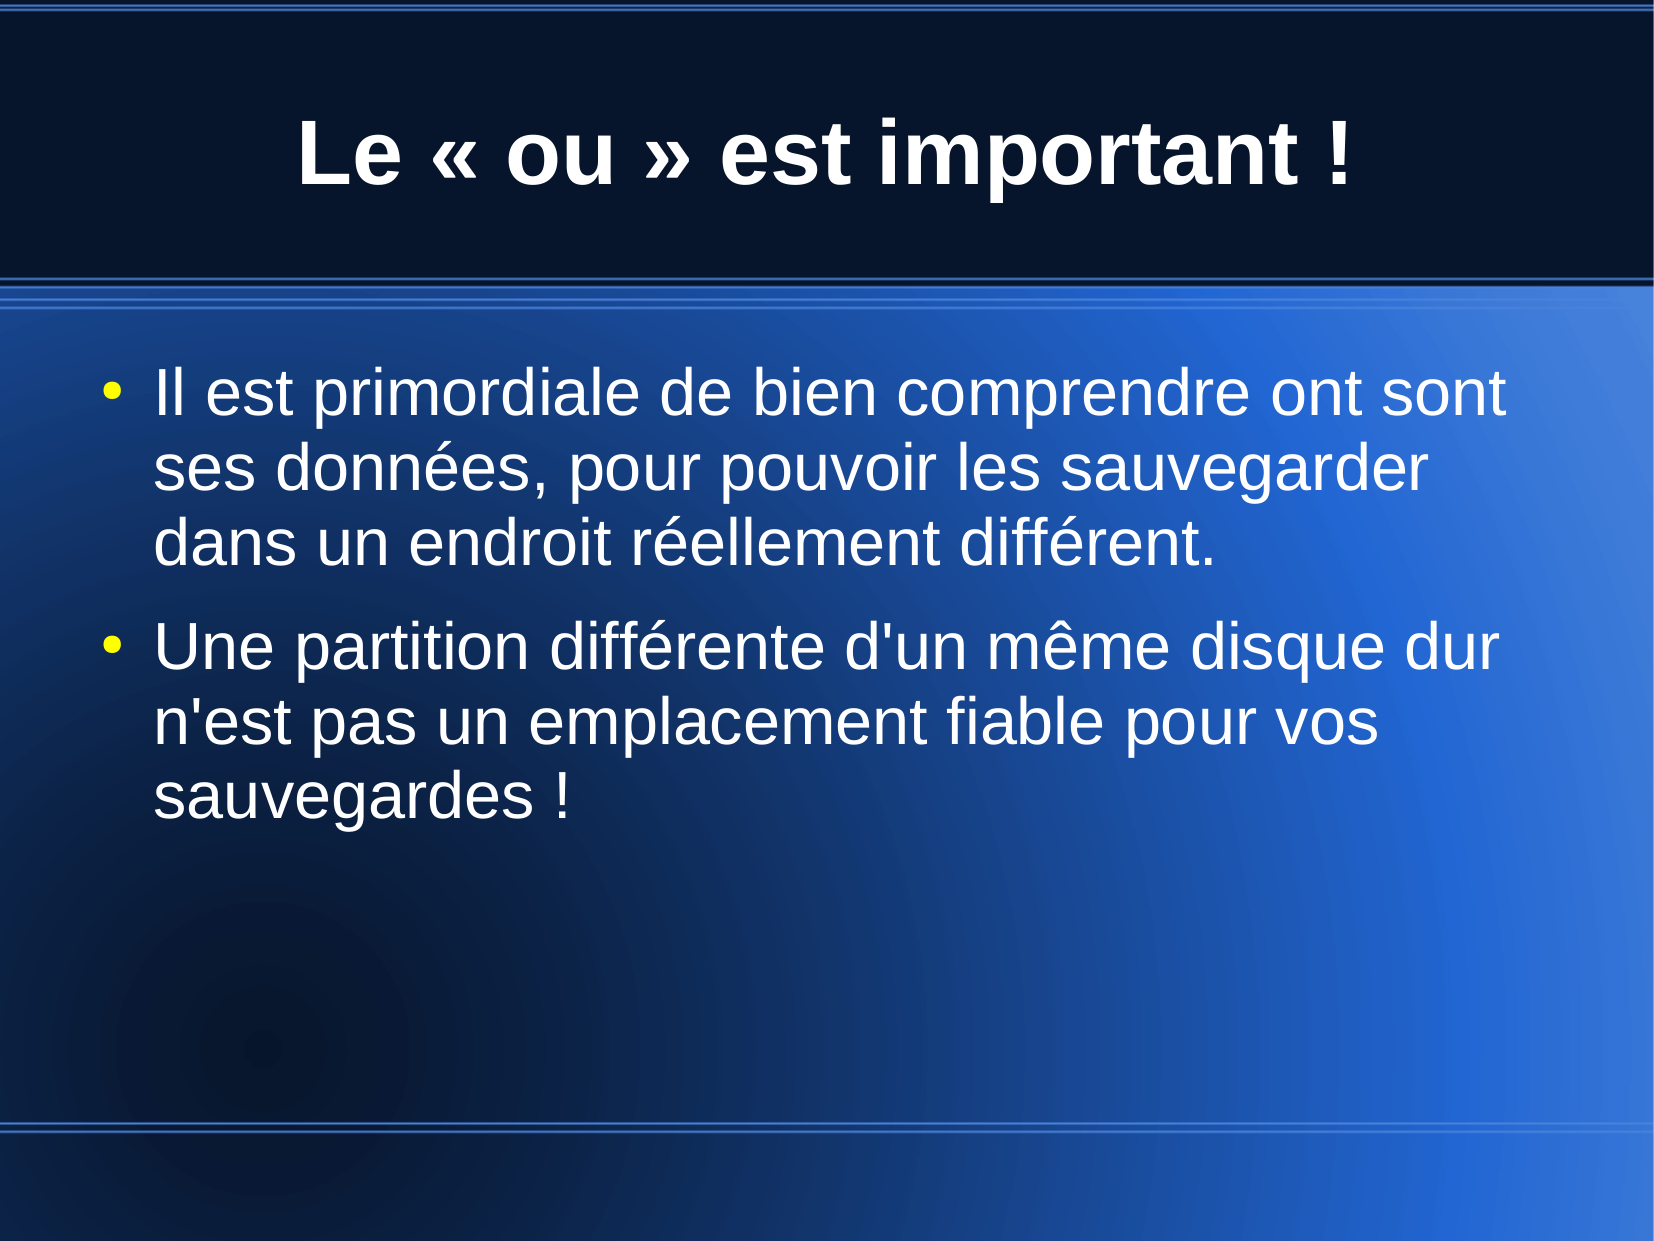

# Le « ou » est important !
Il est primordiale de bien comprendre ont sont ses données, pour pouvoir les sauvegarder dans un endroit réellement différent.
Une partition différente d'un même disque dur n'est pas un emplacement fiable pour vos sauvegardes !